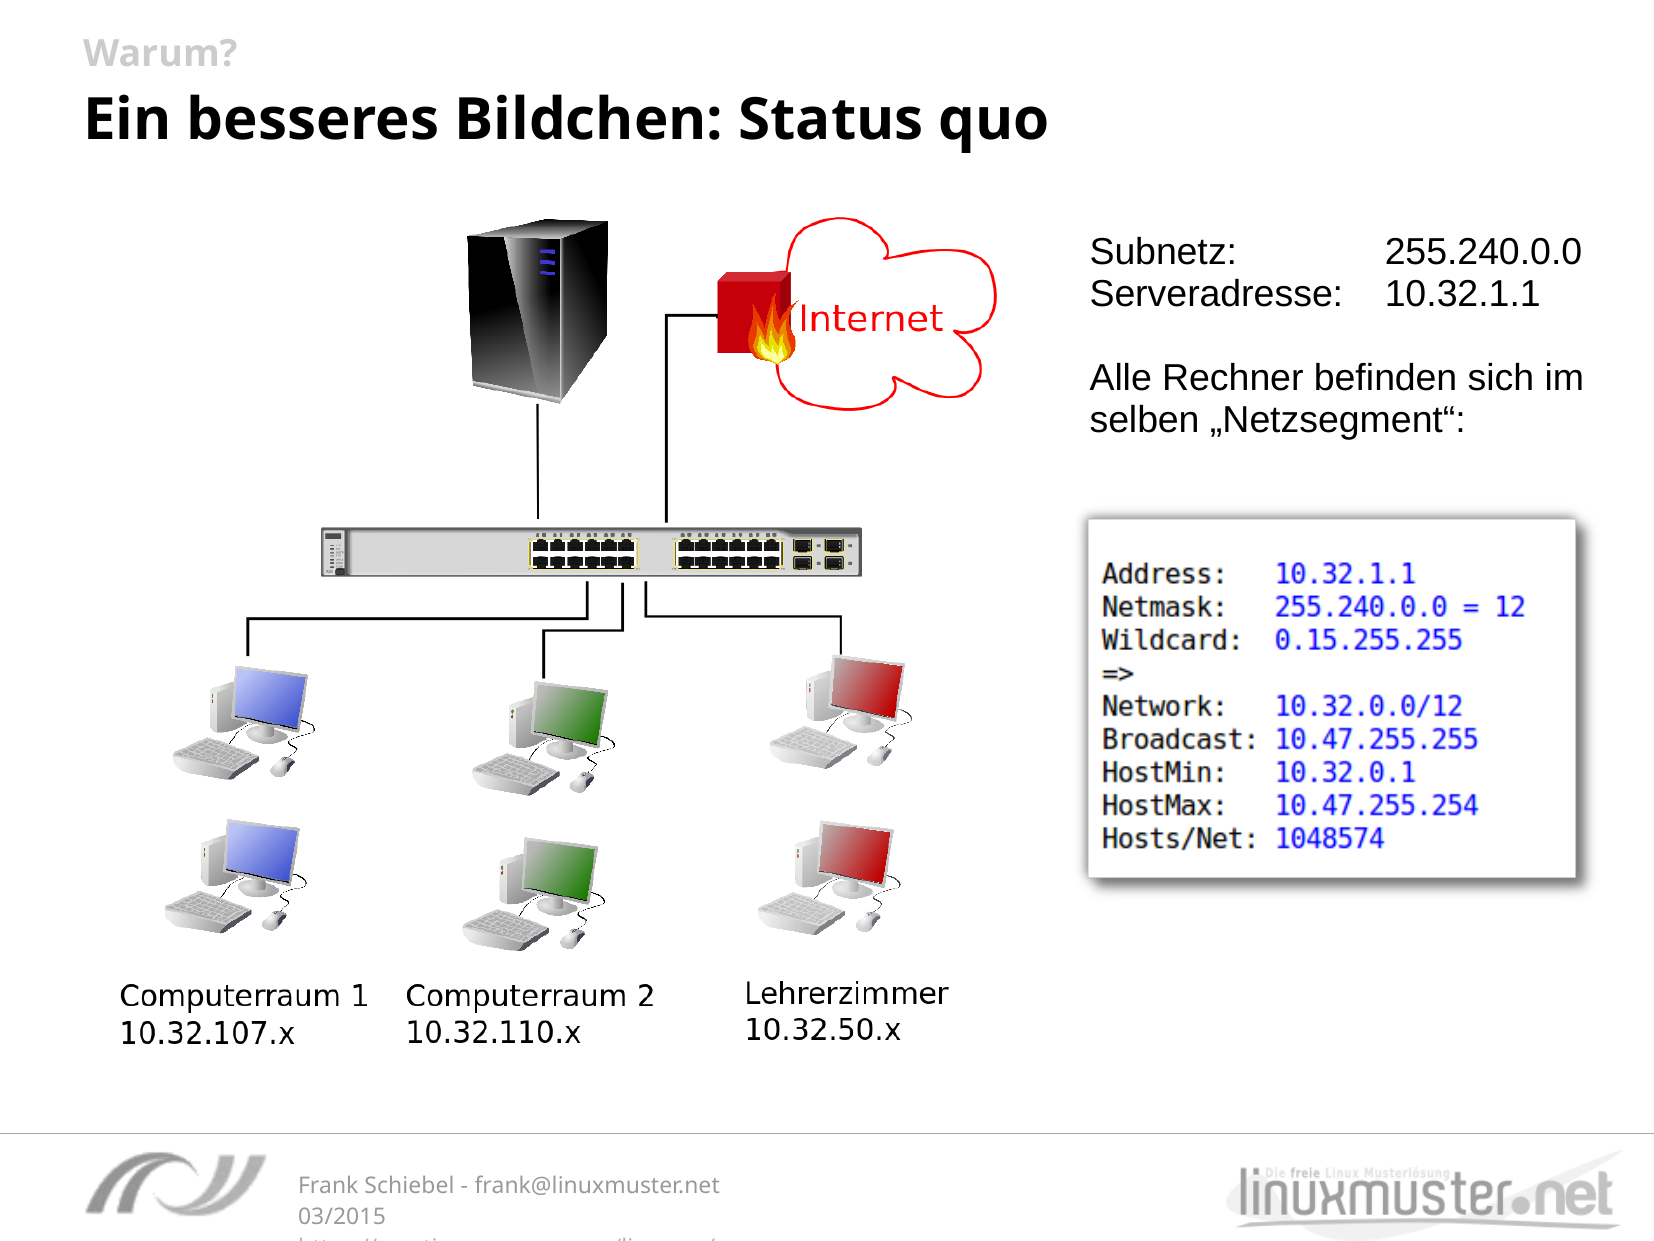

Warum?
Ein besseres Bildchen: Status quo
#
Subnetz: 		255.240.0.0
Serveradresse: 	10.32.1.1
Alle Rechner befinden sich im
selben „Netzsegment“: